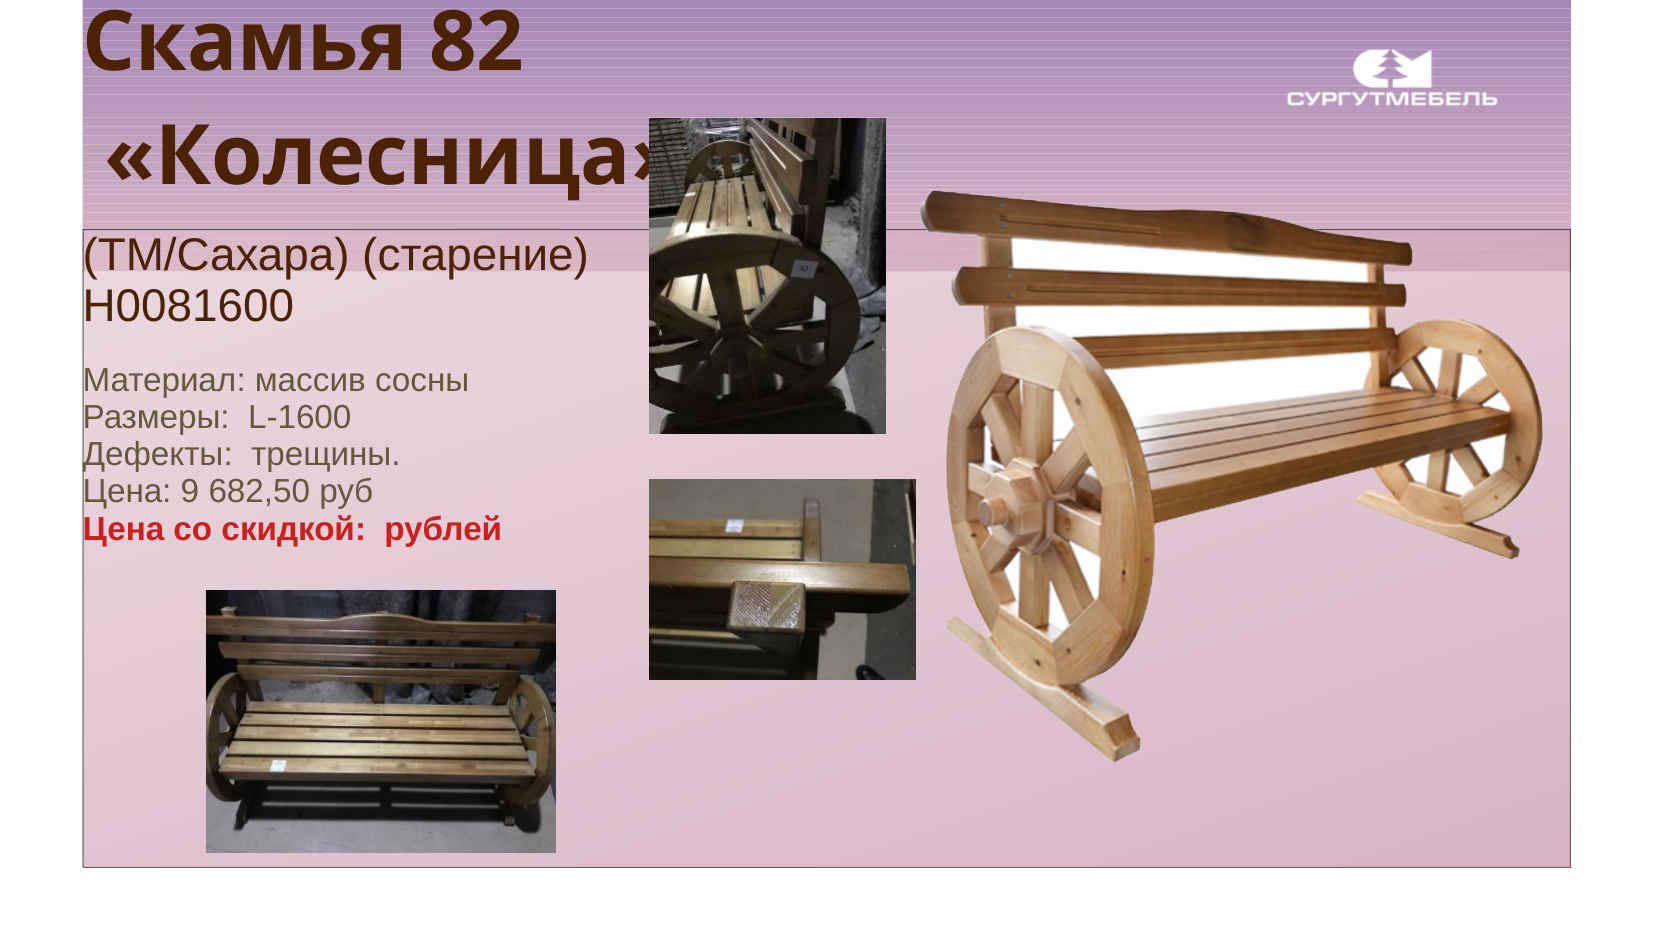

# Скамья 82 «Колесница»
(ТМ/Сахара) (старение)
Н0081600
Материал: массив сосны
Размеры: L-1600
Дефекты: трещины.
Цена: 9 682,50 руб
Цена со скидкой: рублей